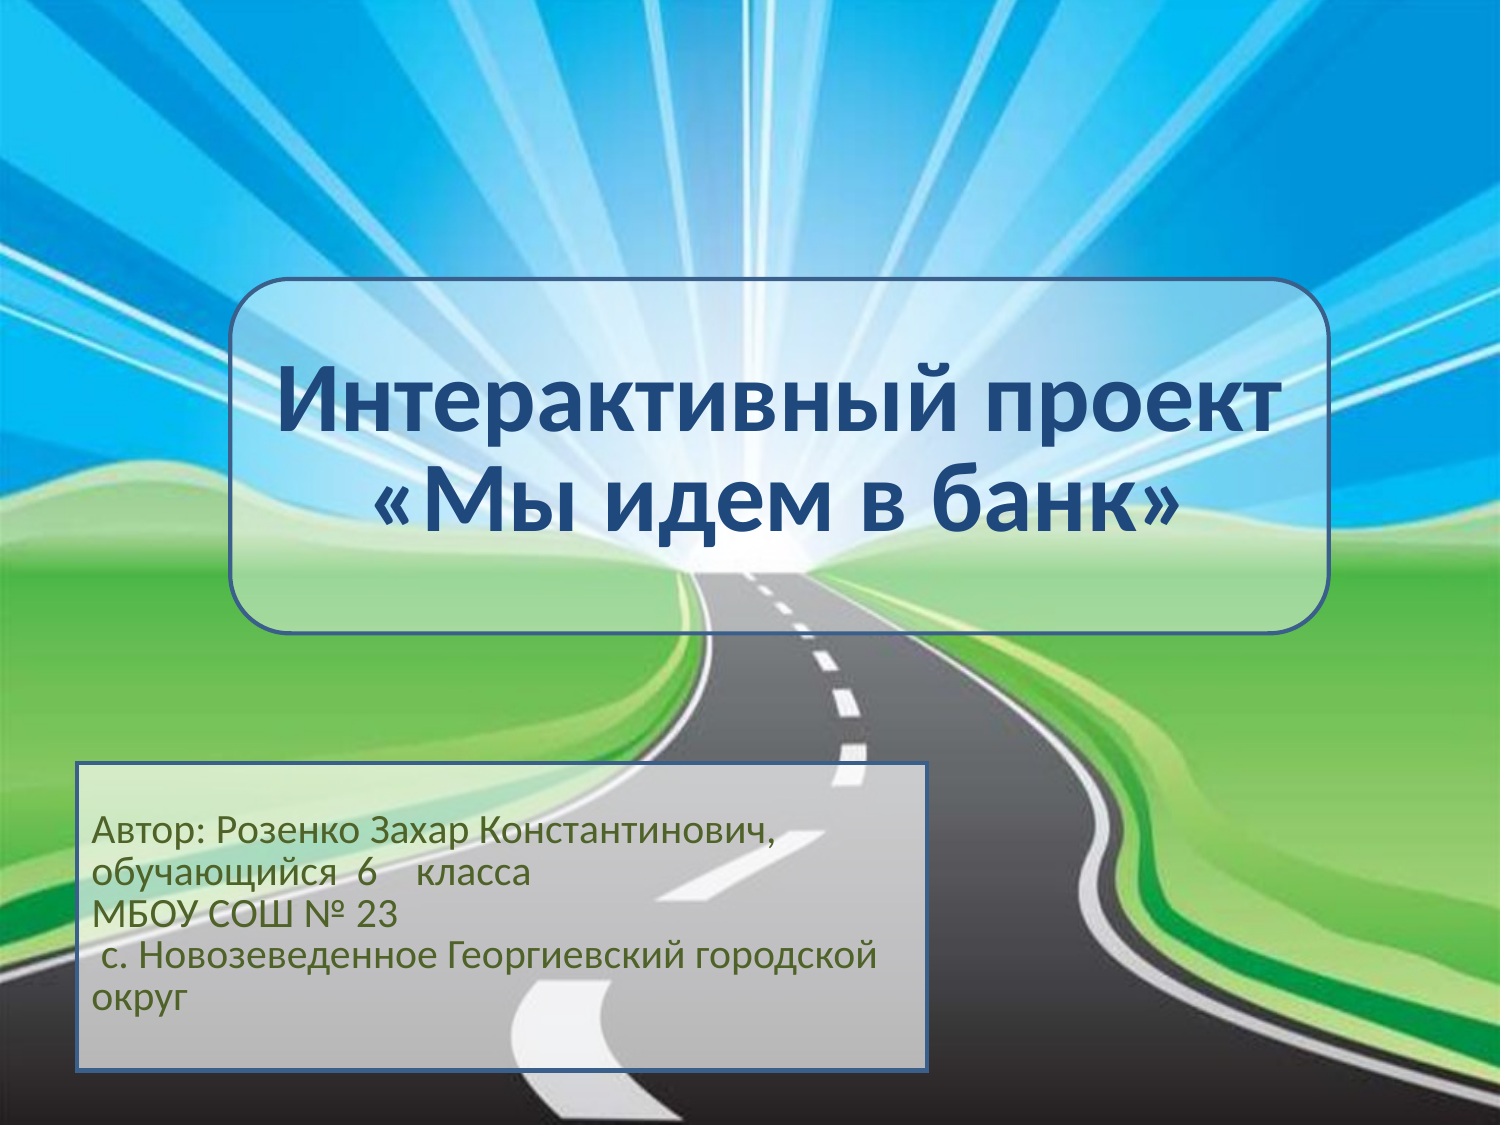

Интерактивный проект
«Мы идем в банк»
Автор: Розенко Захар Константинович,
обучающийся 6 класса
МБОУ СОШ № 23
 с. Новозеведенное Георгиевский городской округ